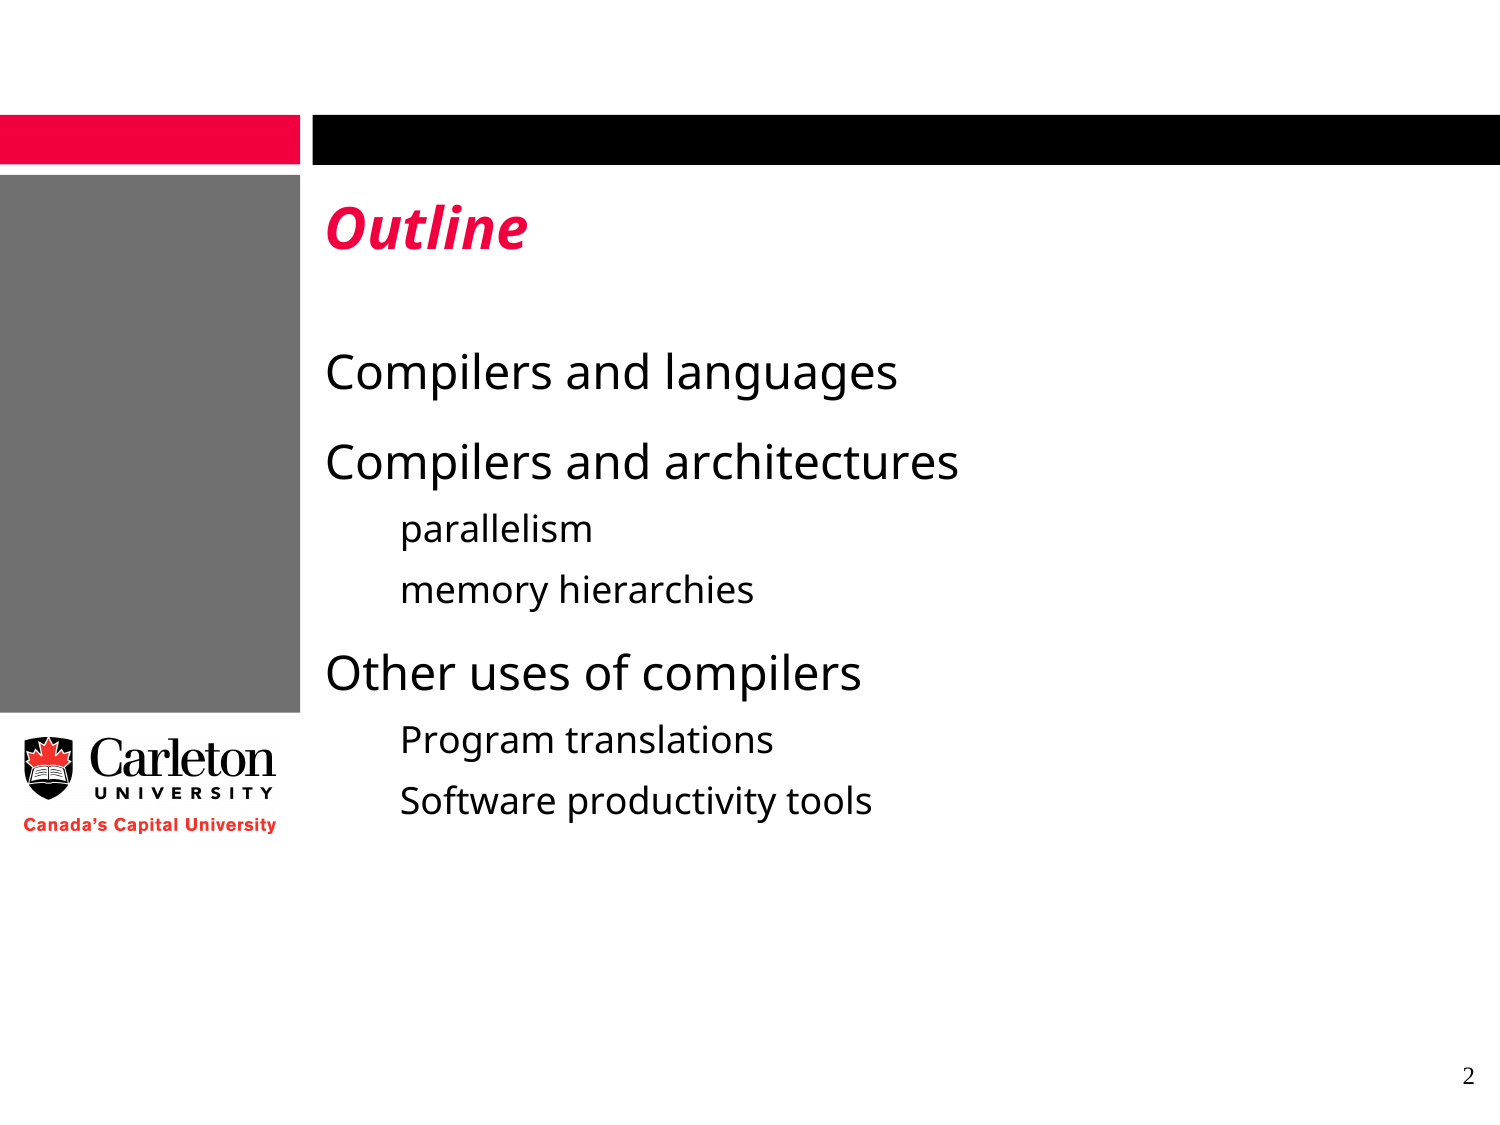

# Outline
Compilers and languages
Compilers and architectures
parallelism
memory hierarchies
Other uses of compilers
Program translations
Software productivity tools
2